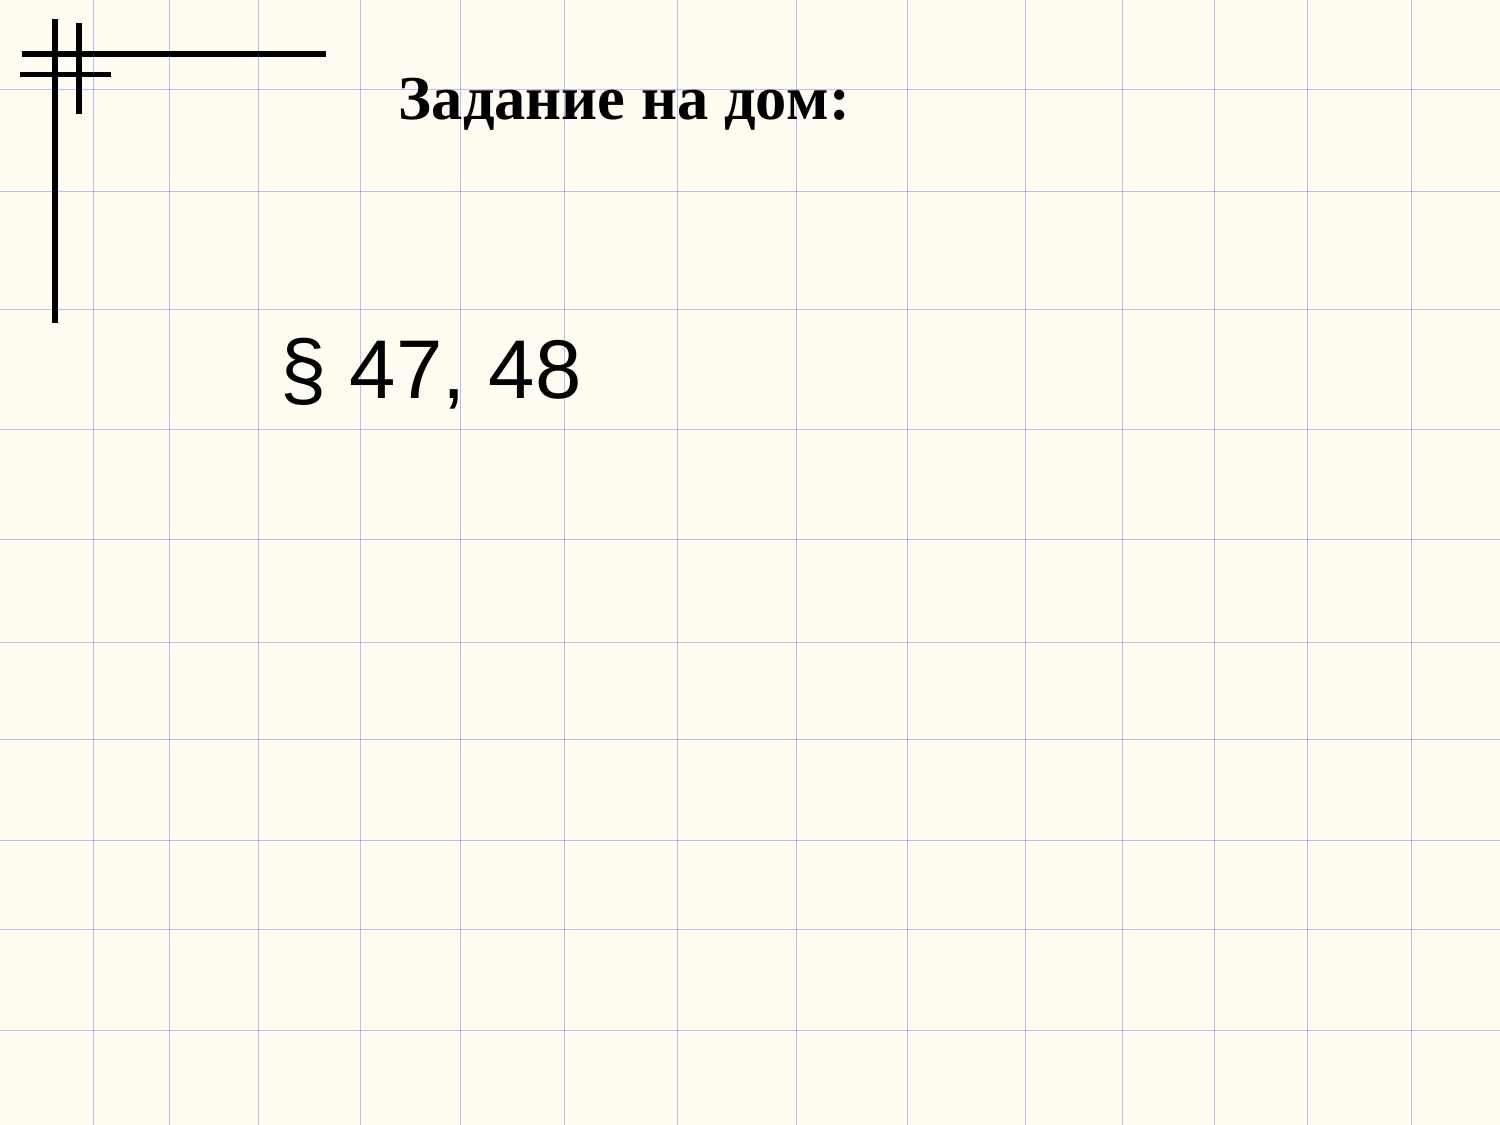

# Задание на дом:
§ 47, 48